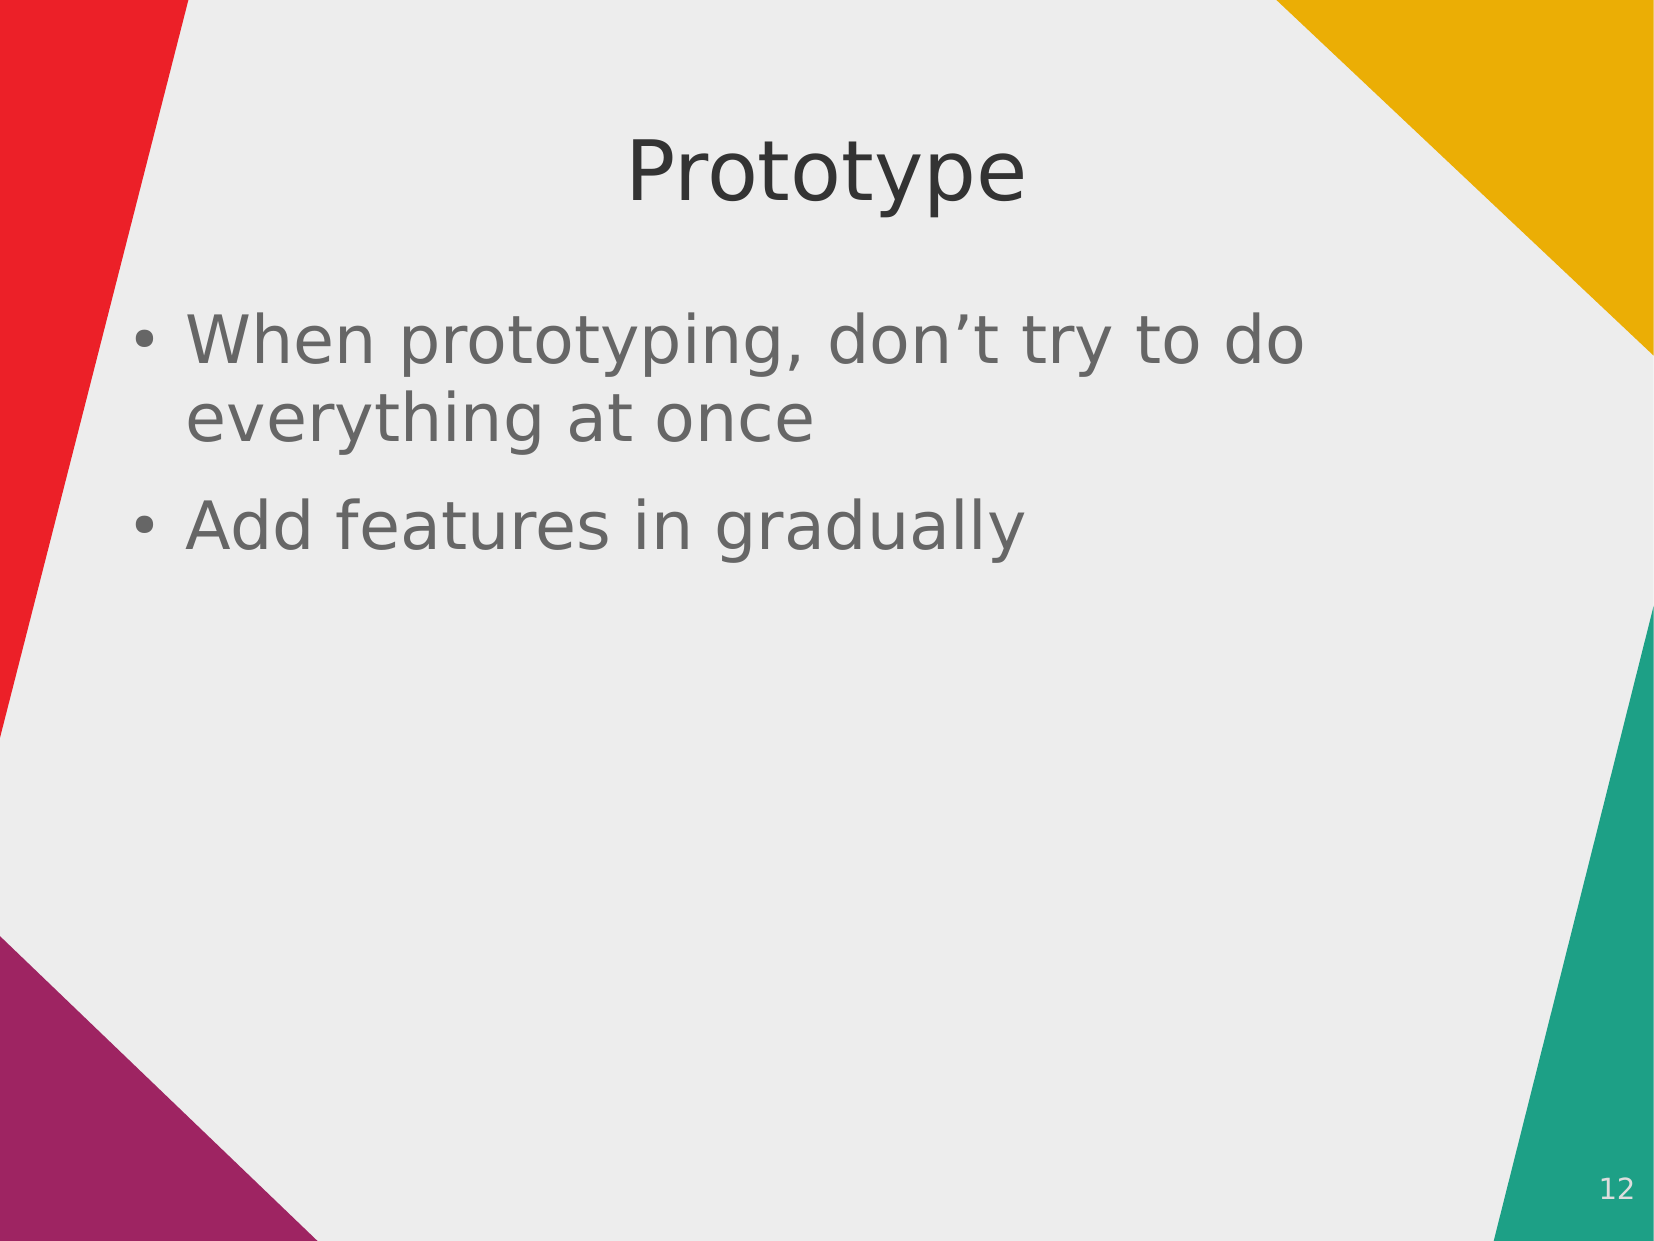

# Prototype
When prototyping, don’t try to do everything at once
Add features in gradually
12